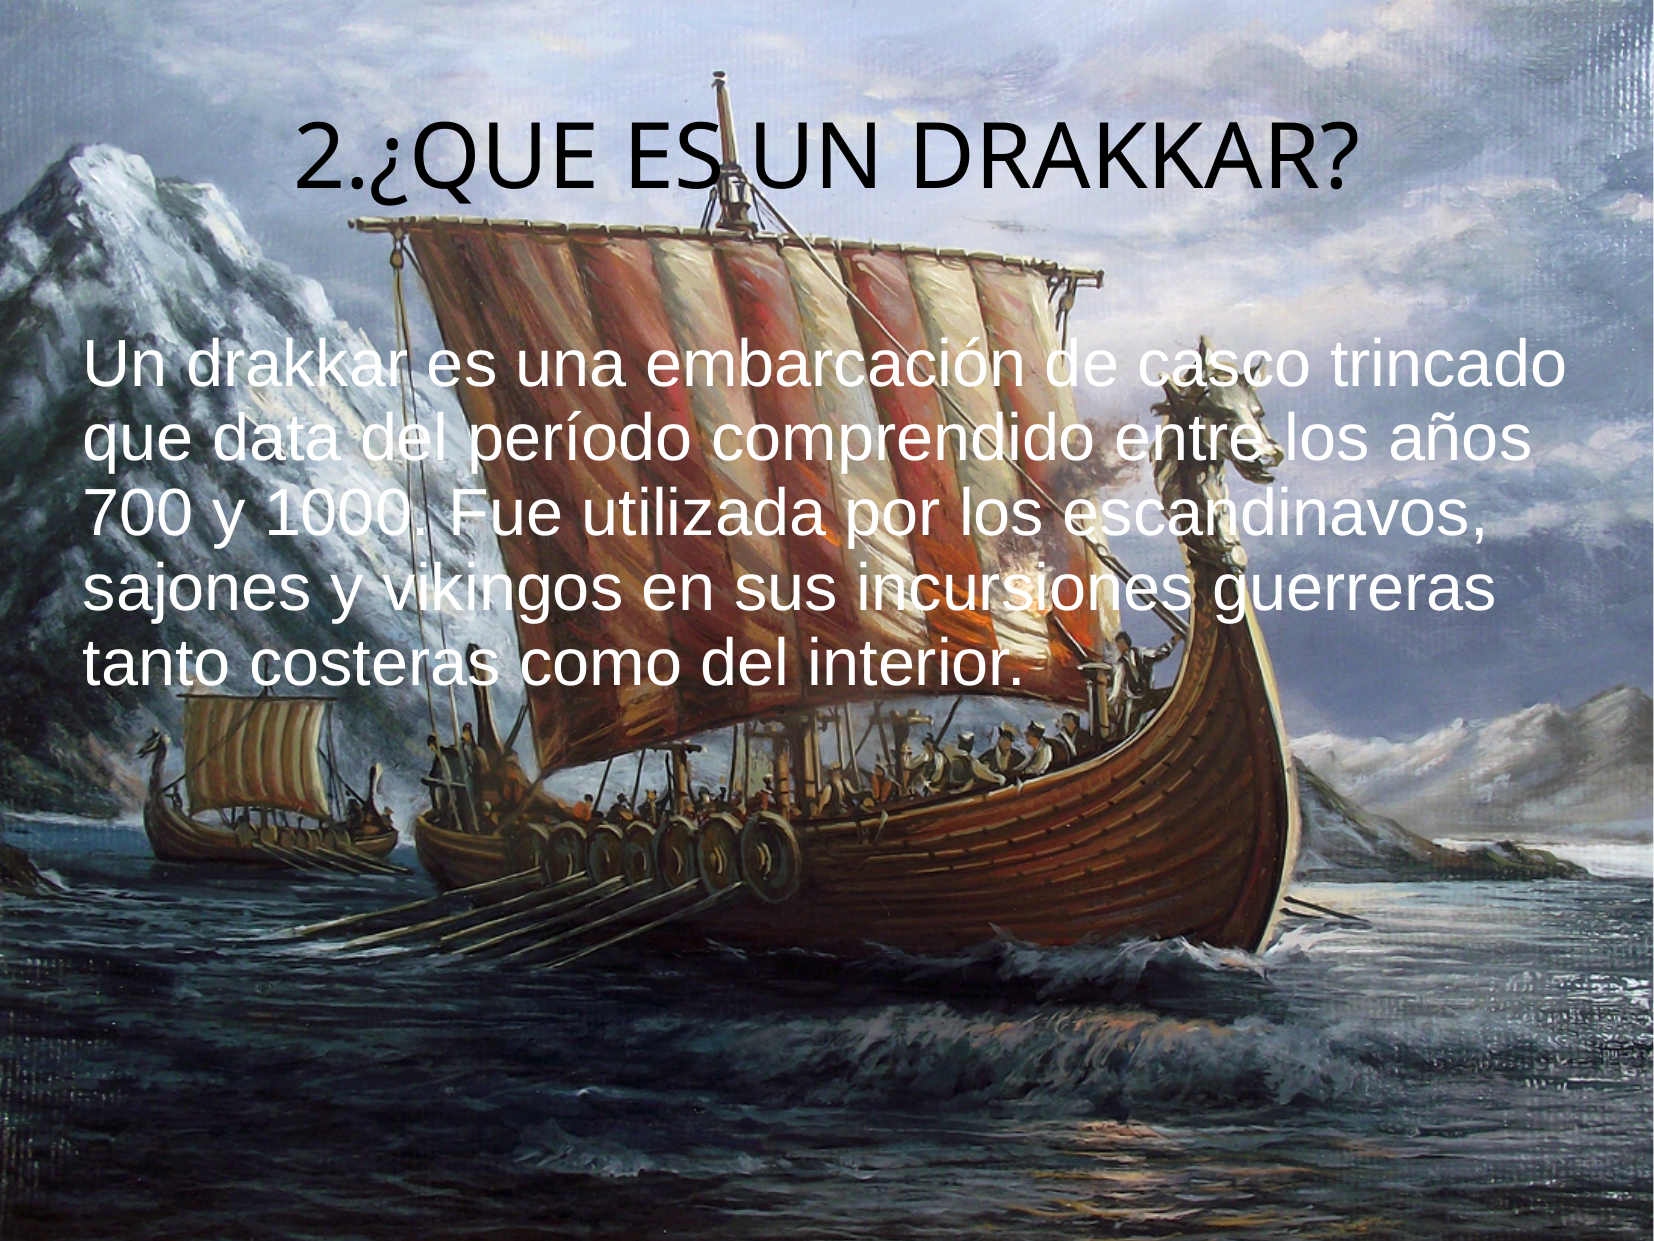

# 2.¿QUE ES UN DRAKKAR?
Un drakkar es una embarcación de casco trincado que data del período comprendido entre los años 700 y 1000. Fue utilizada por los escandinavos, sajones y vikingos en sus incursiones guerreras tanto costeras como del interior.